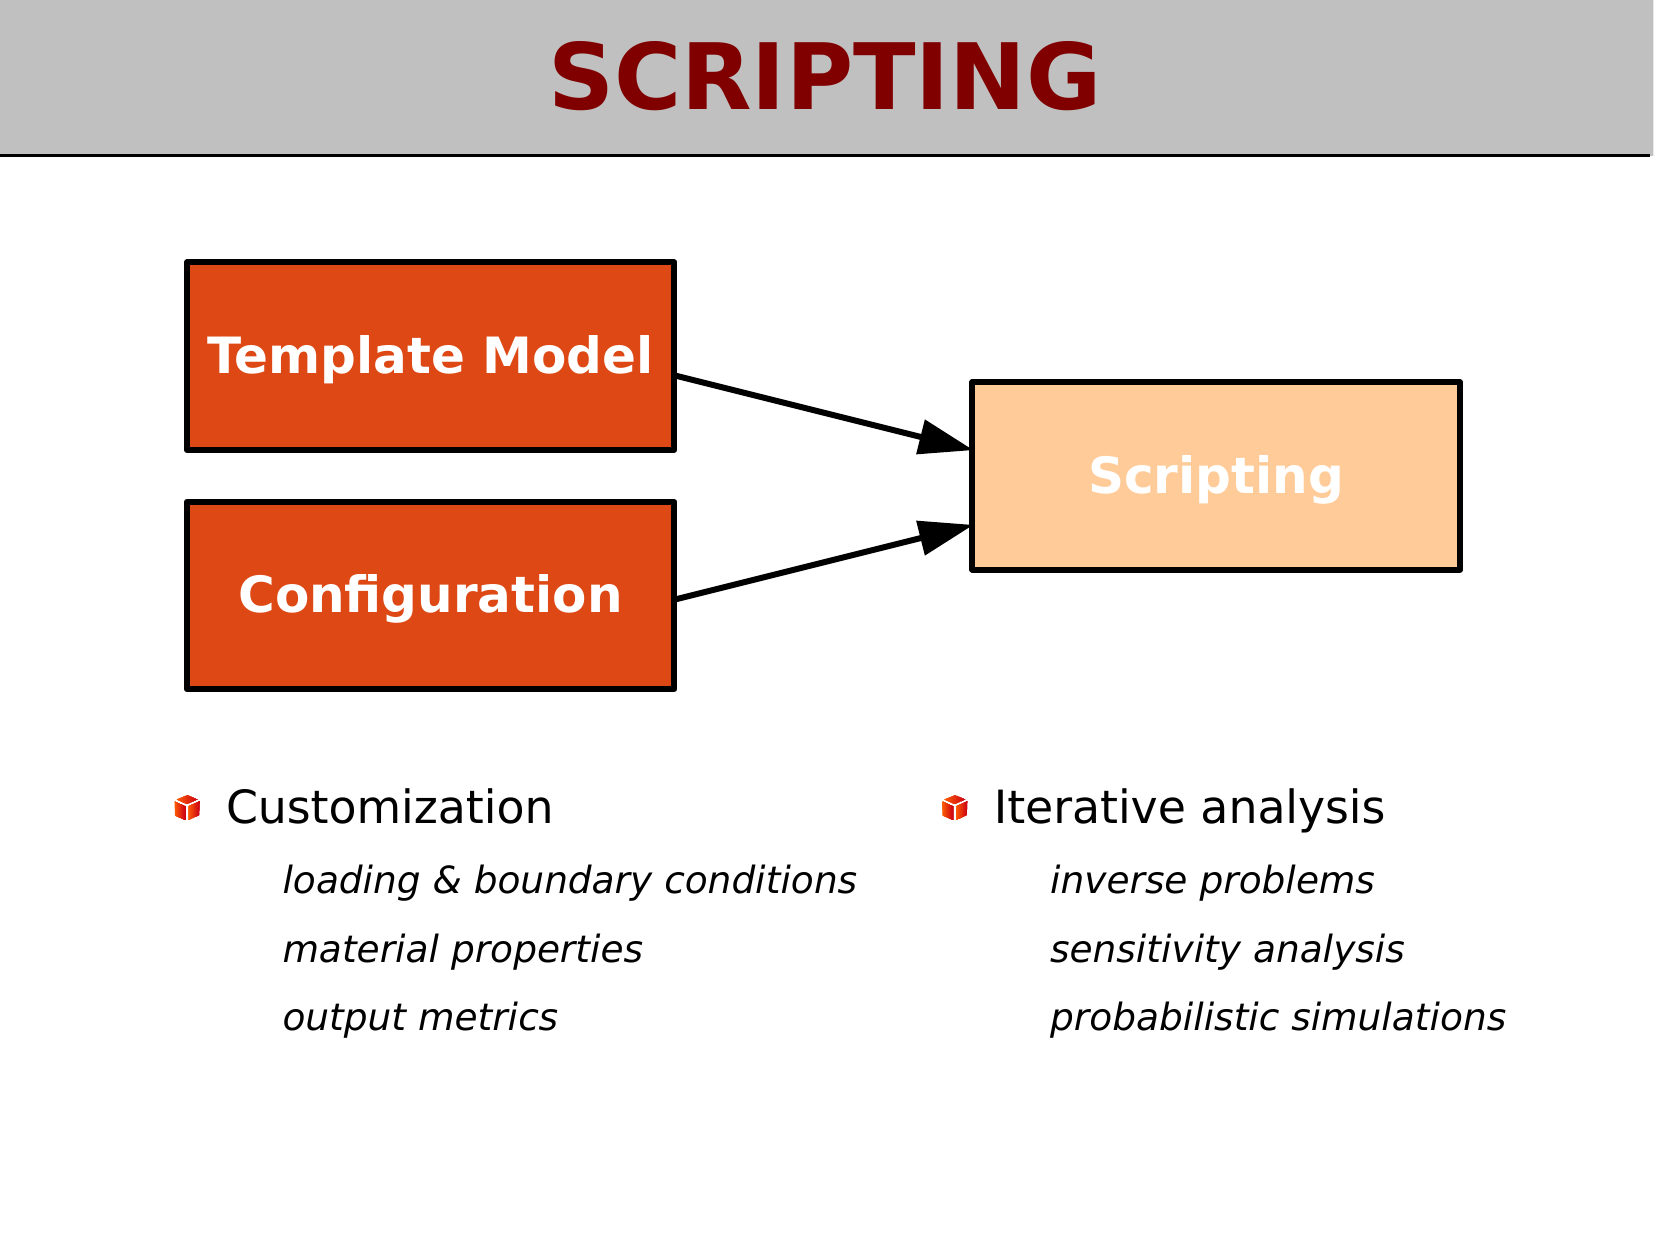

SCRIPTING
Template Model
Configuration
Scripting
Customization
loading & boundary conditions
material properties
output metrics
Iterative analysis
inverse problems
sensitivity analysis
probabilistic simulations